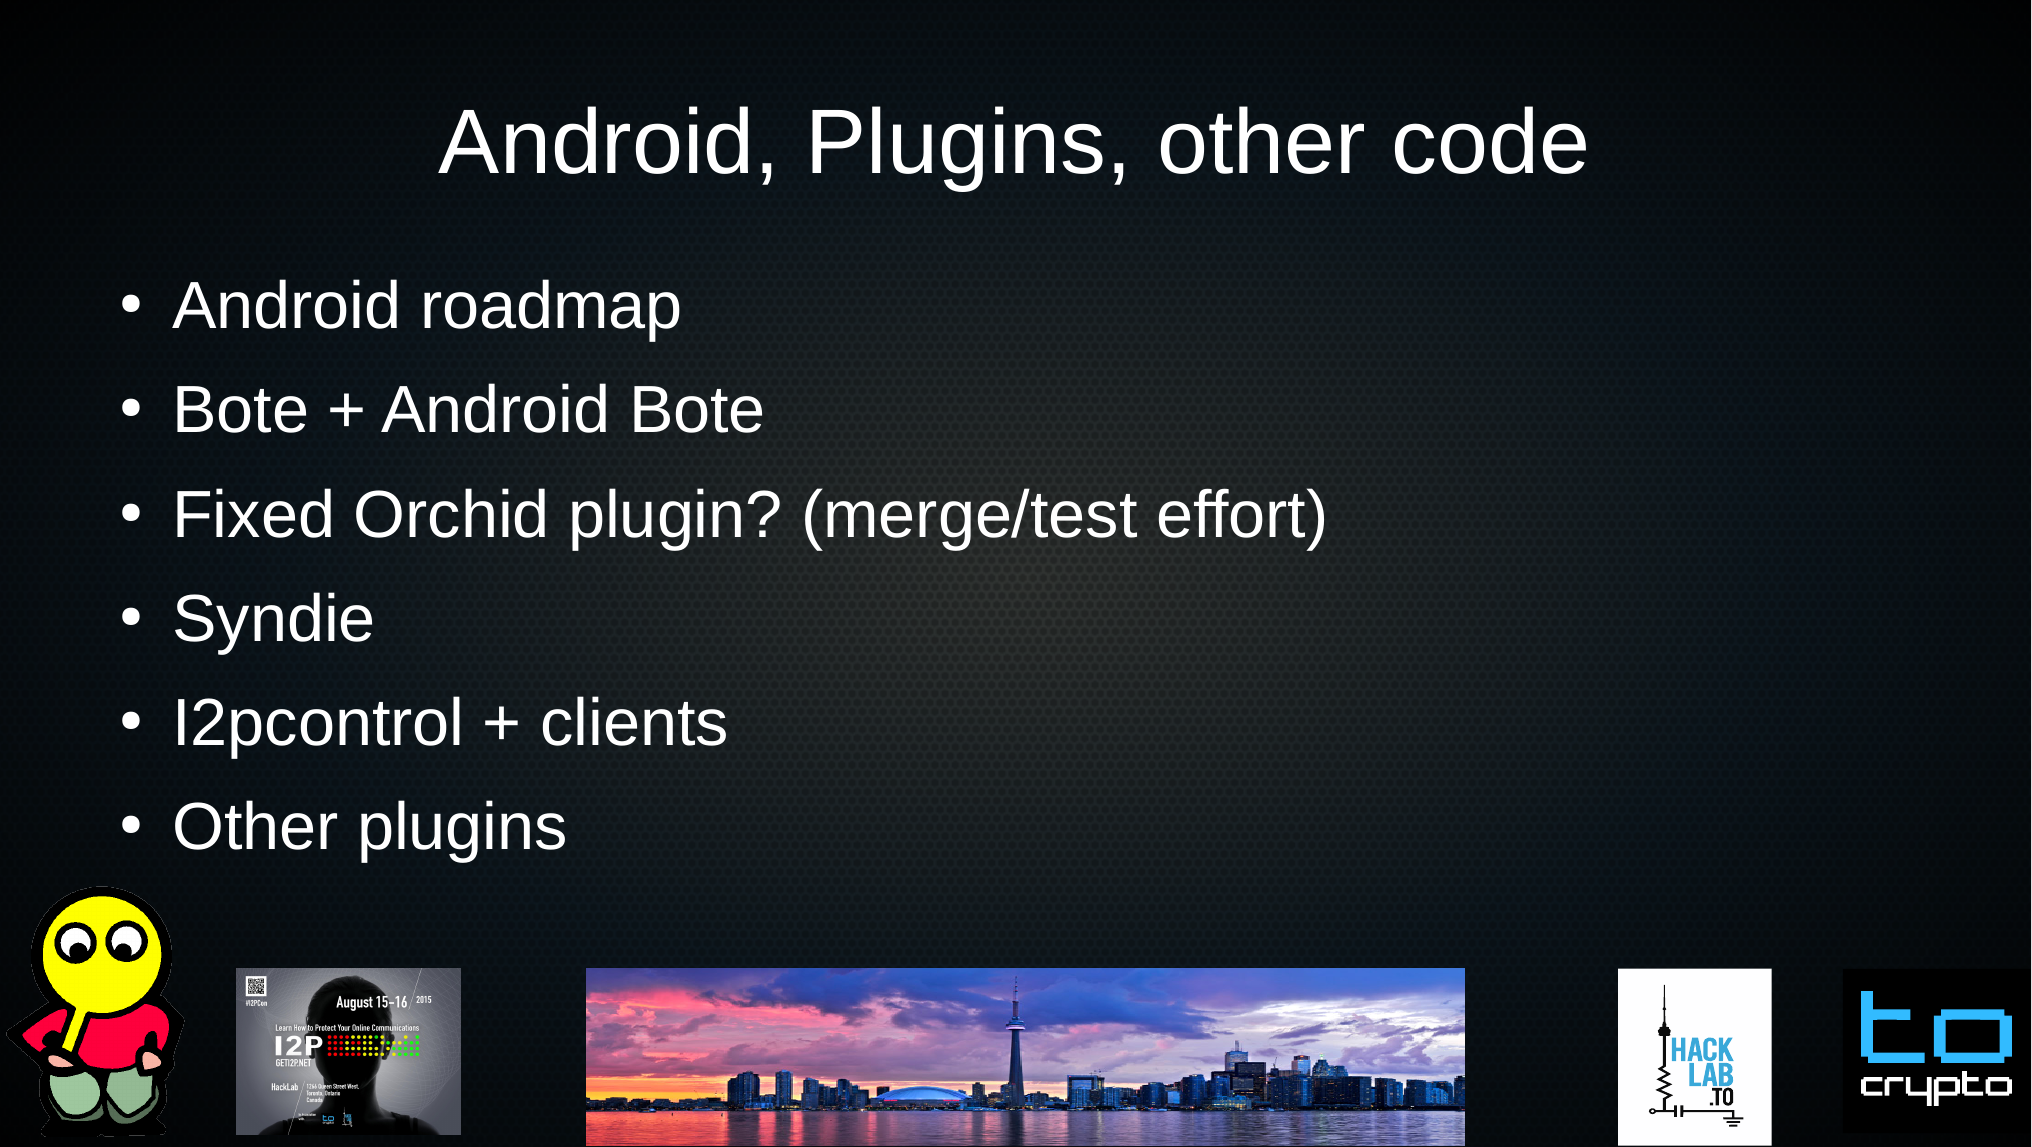

# Android, Plugins, other code
Android roadmap
Bote + Android Bote
Fixed Orchid plugin? (merge/test effort)
Syndie
I2pcontrol + clients
Other plugins
13